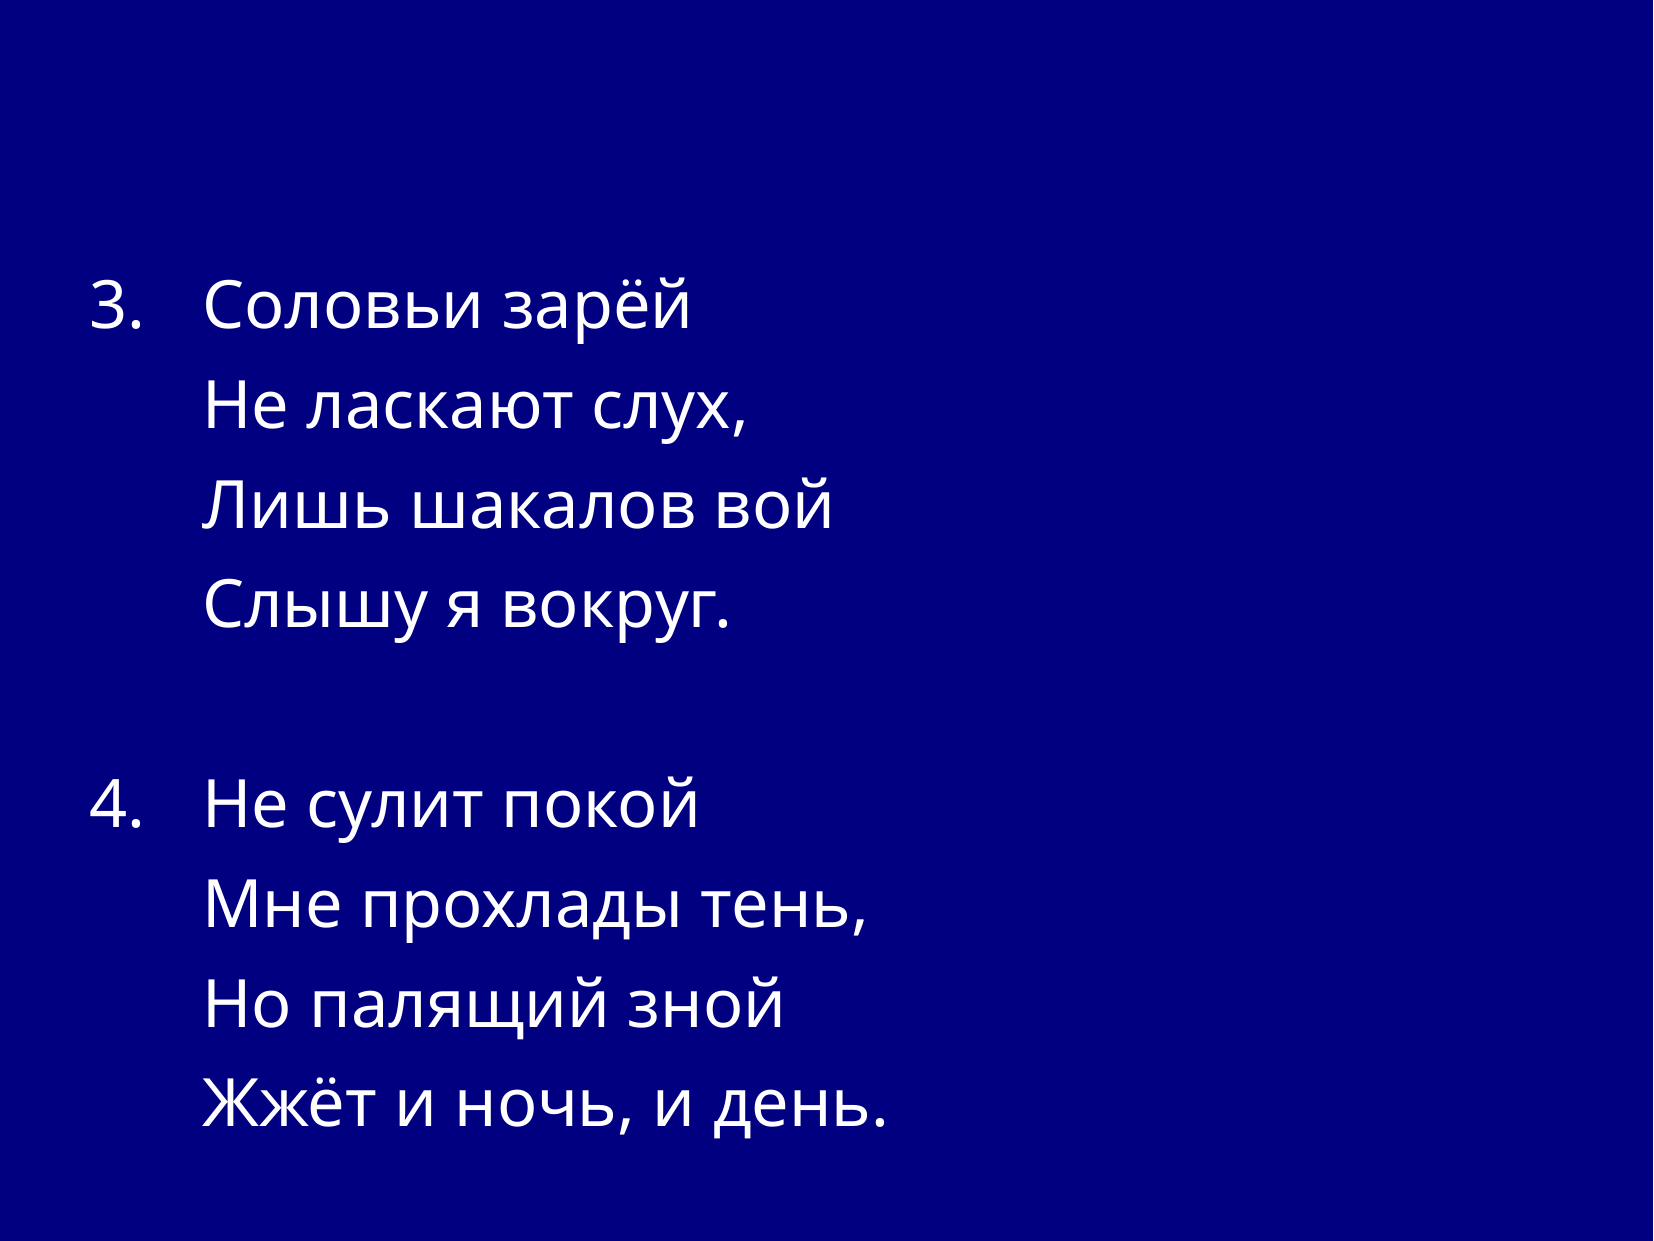

3.	Соловьи зарёй
	Не ласкают слух,
	Лишь шакалов вой
	Слышу я вокруг.
4.	Не сулит покой
	Мне прохлады тень,
	Но палящий зной
	Жжёт и ночь, и день.